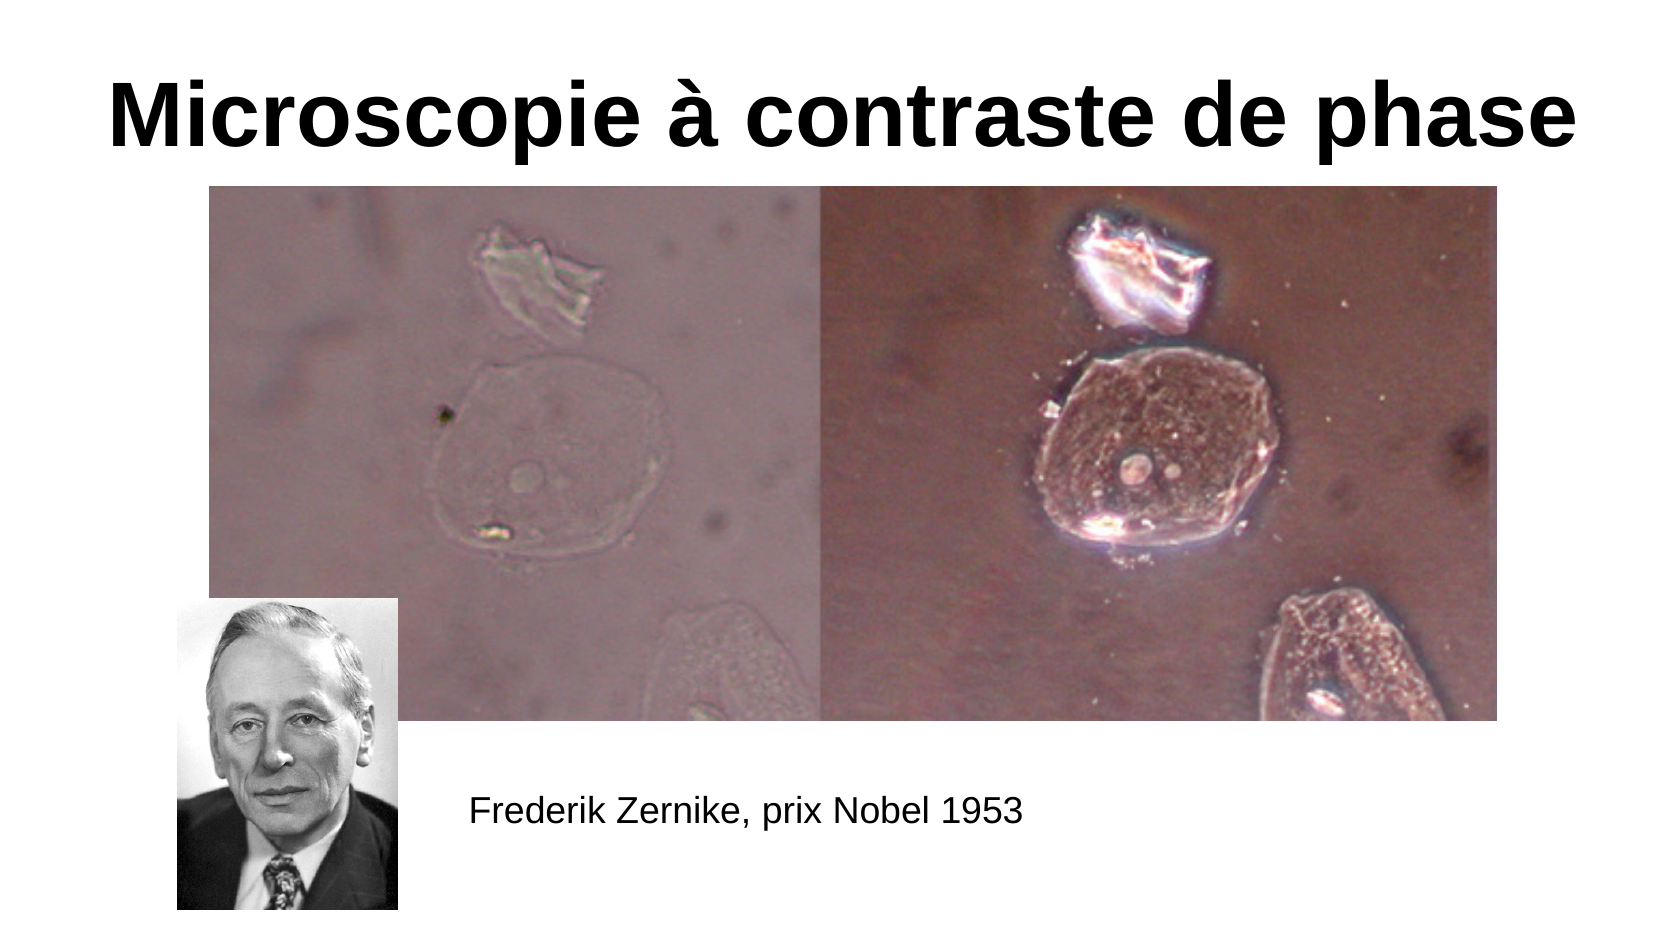

# Microscopie à contraste de phase
Frederik Zernike, prix Nobel 1953